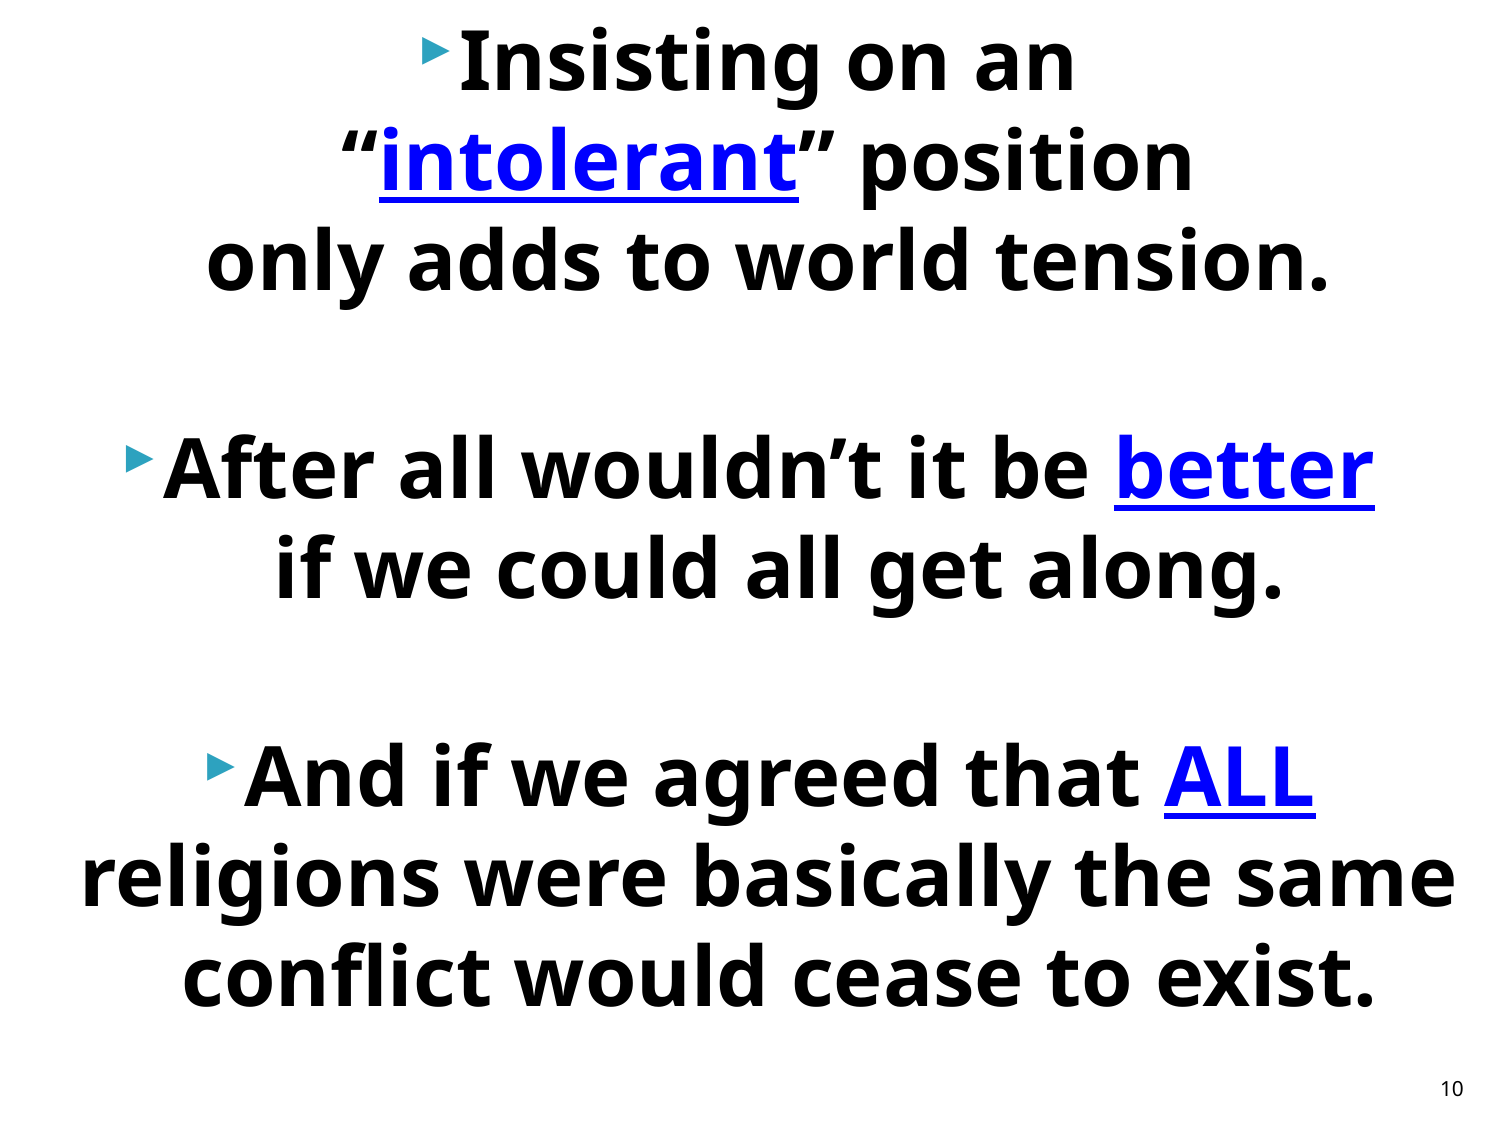

# Insisting on an “intolerant” position only adds to world tension.
After all wouldn’t it be better
if we could all get along.
And if we agreed that ALL religions were basically the same conflict would cease to exist.